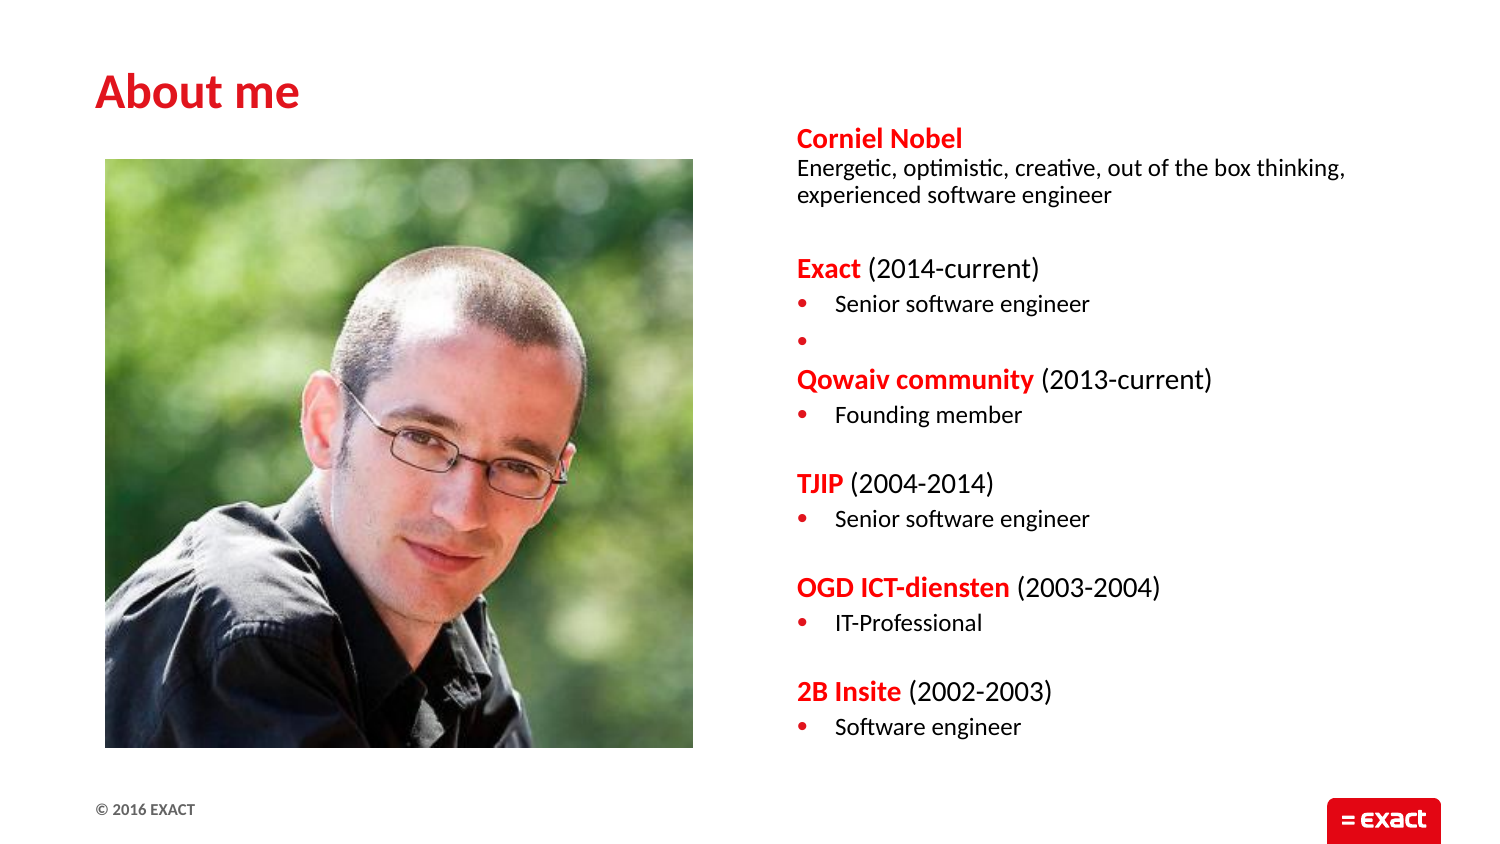

# About me
Corniel Nobel
Energetic, optimistic, creative, out of the box thinking, experienced software engineer
Exact (2014-current)
Senior software engineer
Qowaiv community (2013-current)
Founding member
TJIP (2004-2014)
Senior software engineer
OGD ICT-diensten (2003-2004)
IT-Professional
2B Insite (2002-2003)
Software engineer